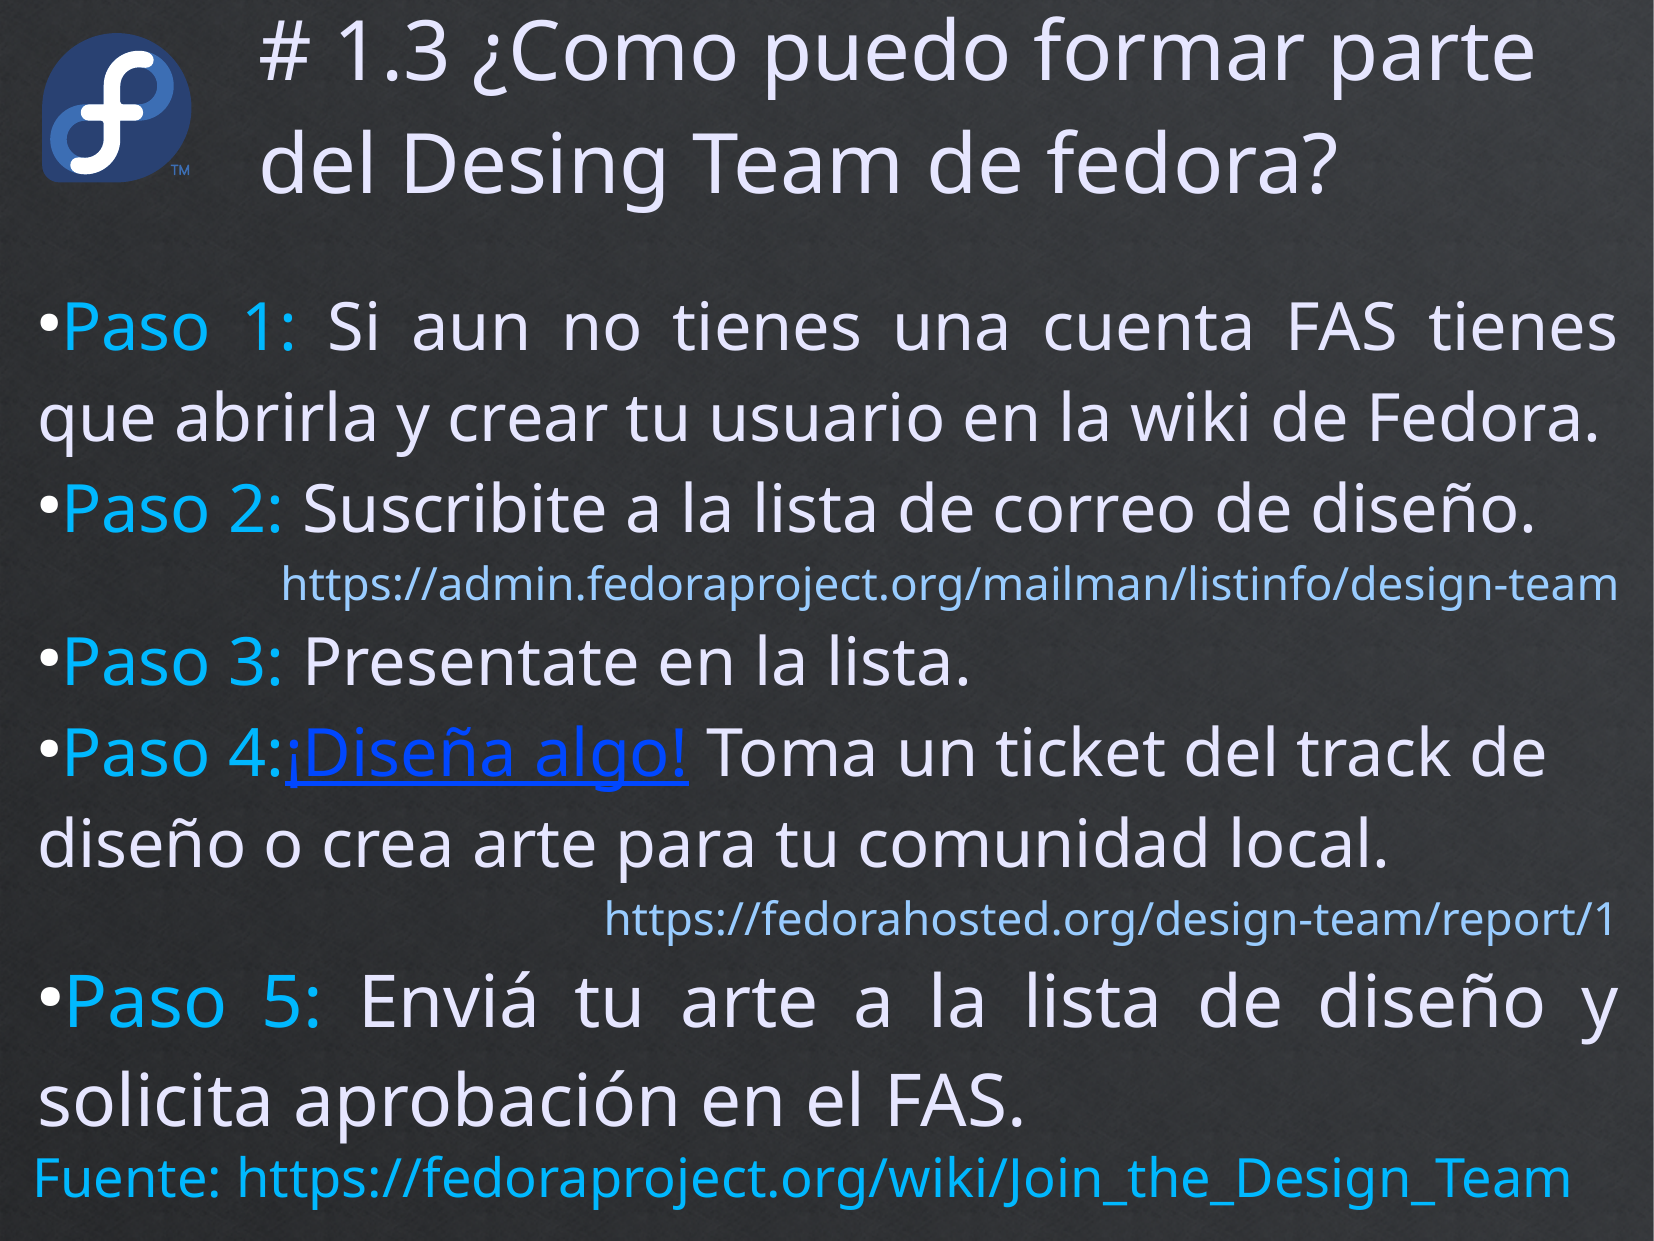

# # 1.3 ¿Como puedo formar parte del Desing Team de fedora?
Paso 1: Si aun no tienes una cuenta FAS tienes que abrirla y crear tu usuario en la wiki de Fedora.
Paso 2: Suscribite a la lista de correo de diseño.
https://admin.fedoraproject.org/mailman/listinfo/design-team
Paso 3: Presentate en la lista.
Paso 4:¡Diseña algo! Toma un ticket del track de diseño o crea arte para tu comunidad local.
https://fedorahosted.org/design-team/report/1
Paso 5: Enviá tu arte a la lista de diseño y solicita aprobación en el FAS.
Fuente: https://fedoraproject.org/wiki/Join_the_Design_Team